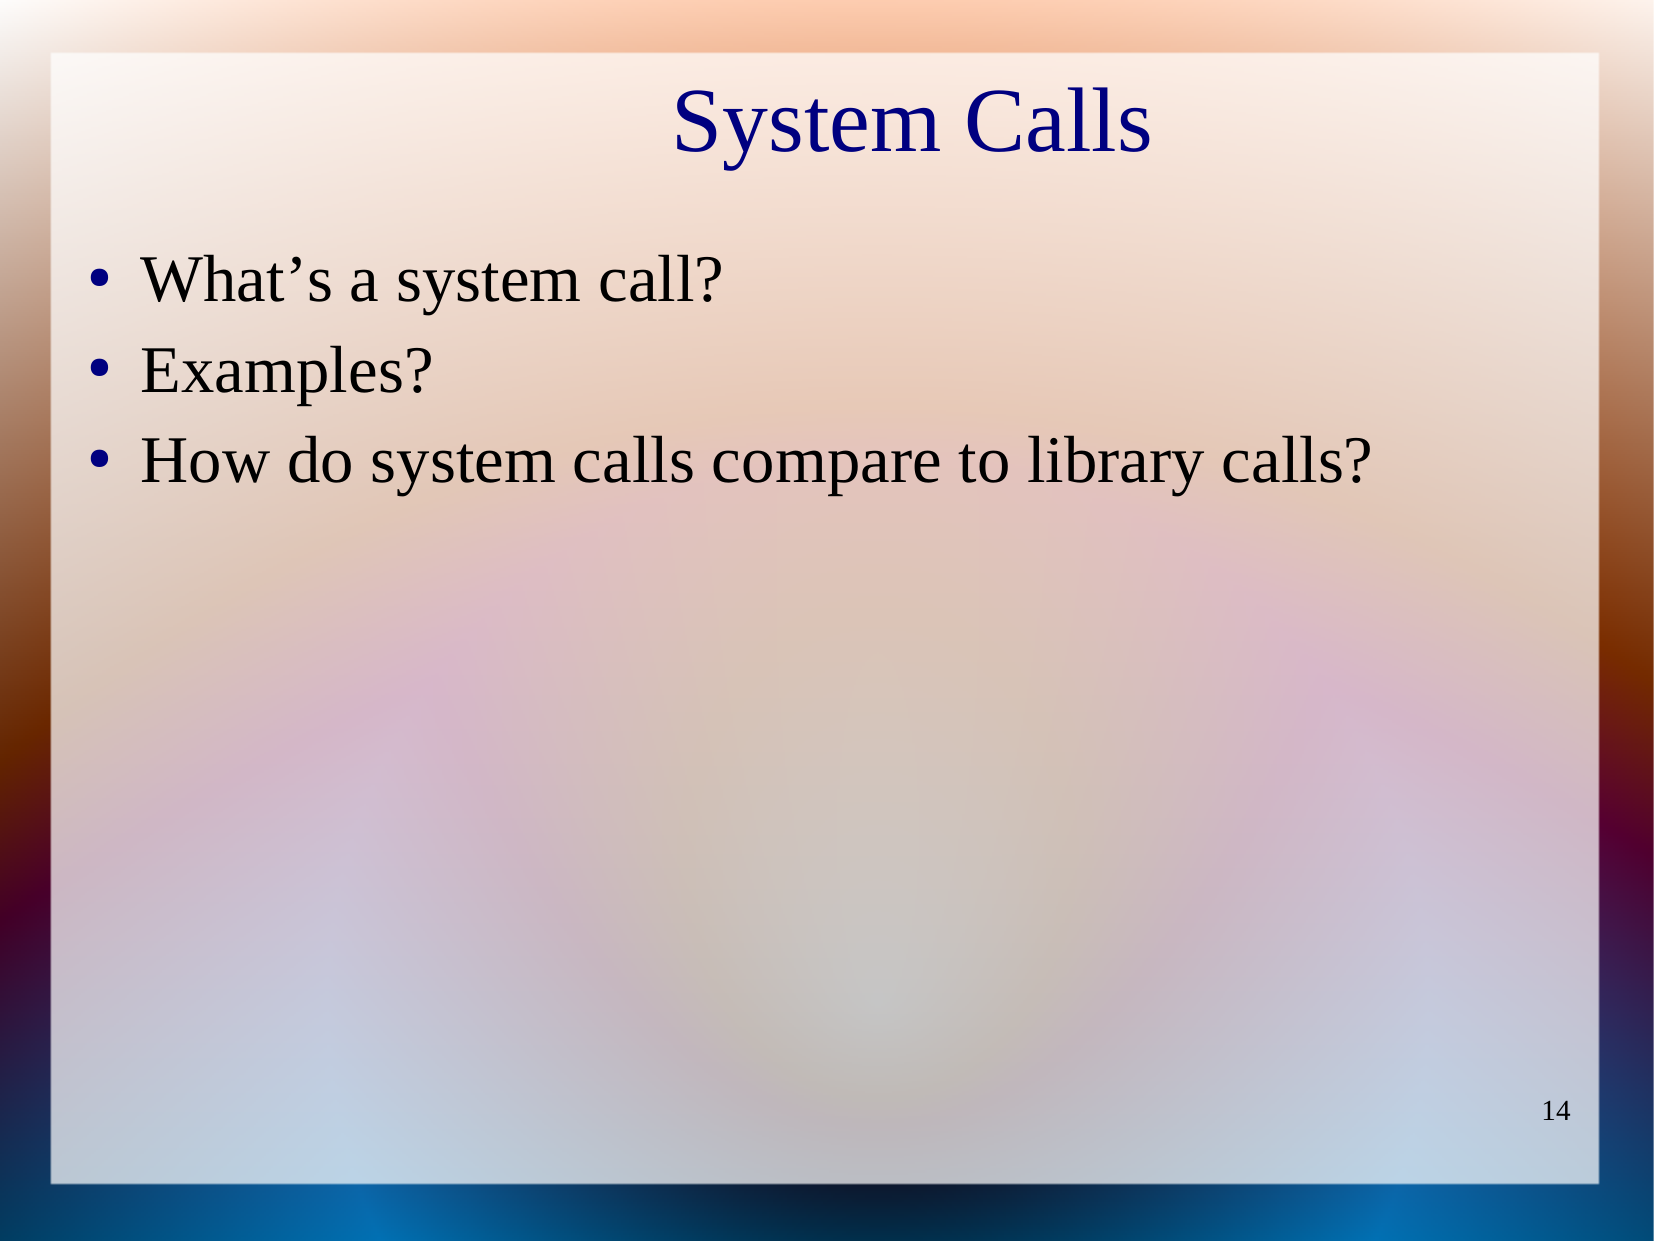

# System Calls
What’s a system call?
Examples?
How do system calls compare to library calls?
14